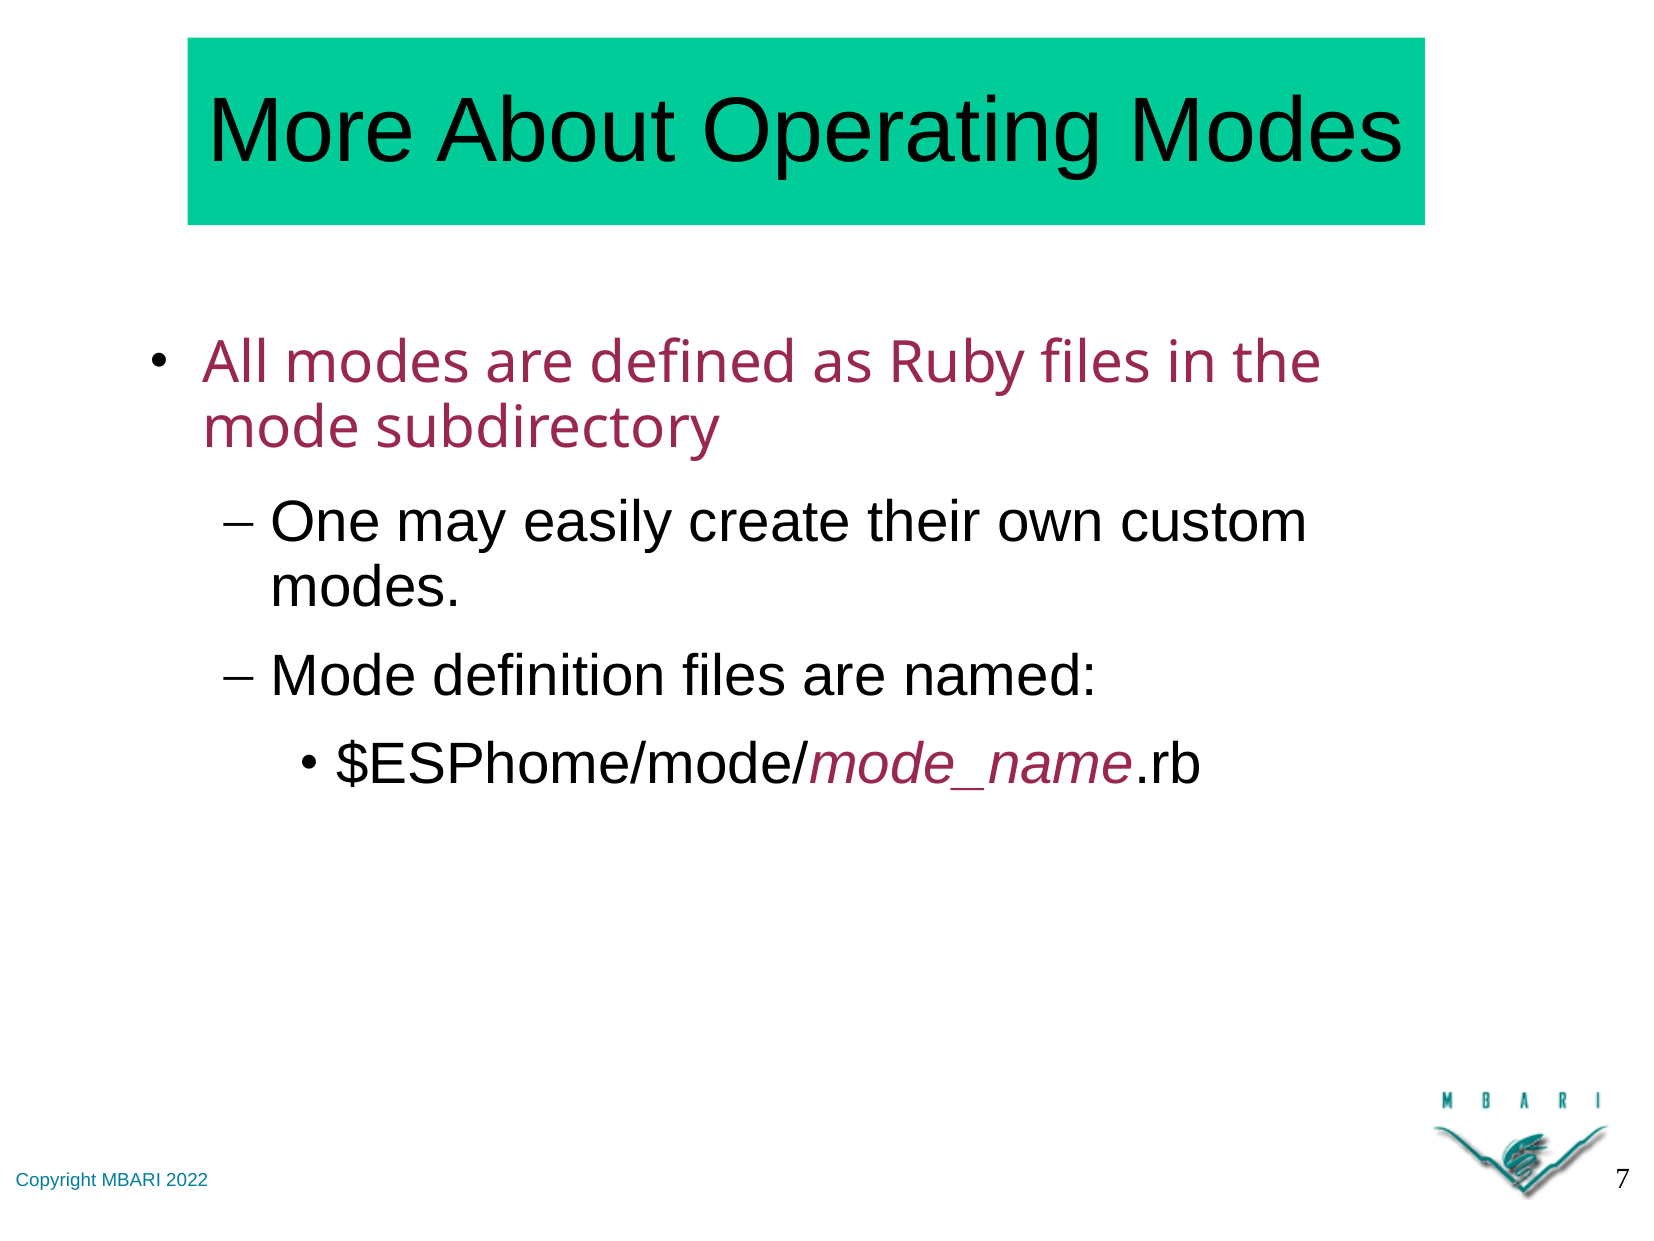

# More About Operating Modes
All modes are defined as Ruby files in the mode subdirectory
One may easily create their own custom modes.
Mode definition files are named:
$ESPhome/mode/mode_name.rb